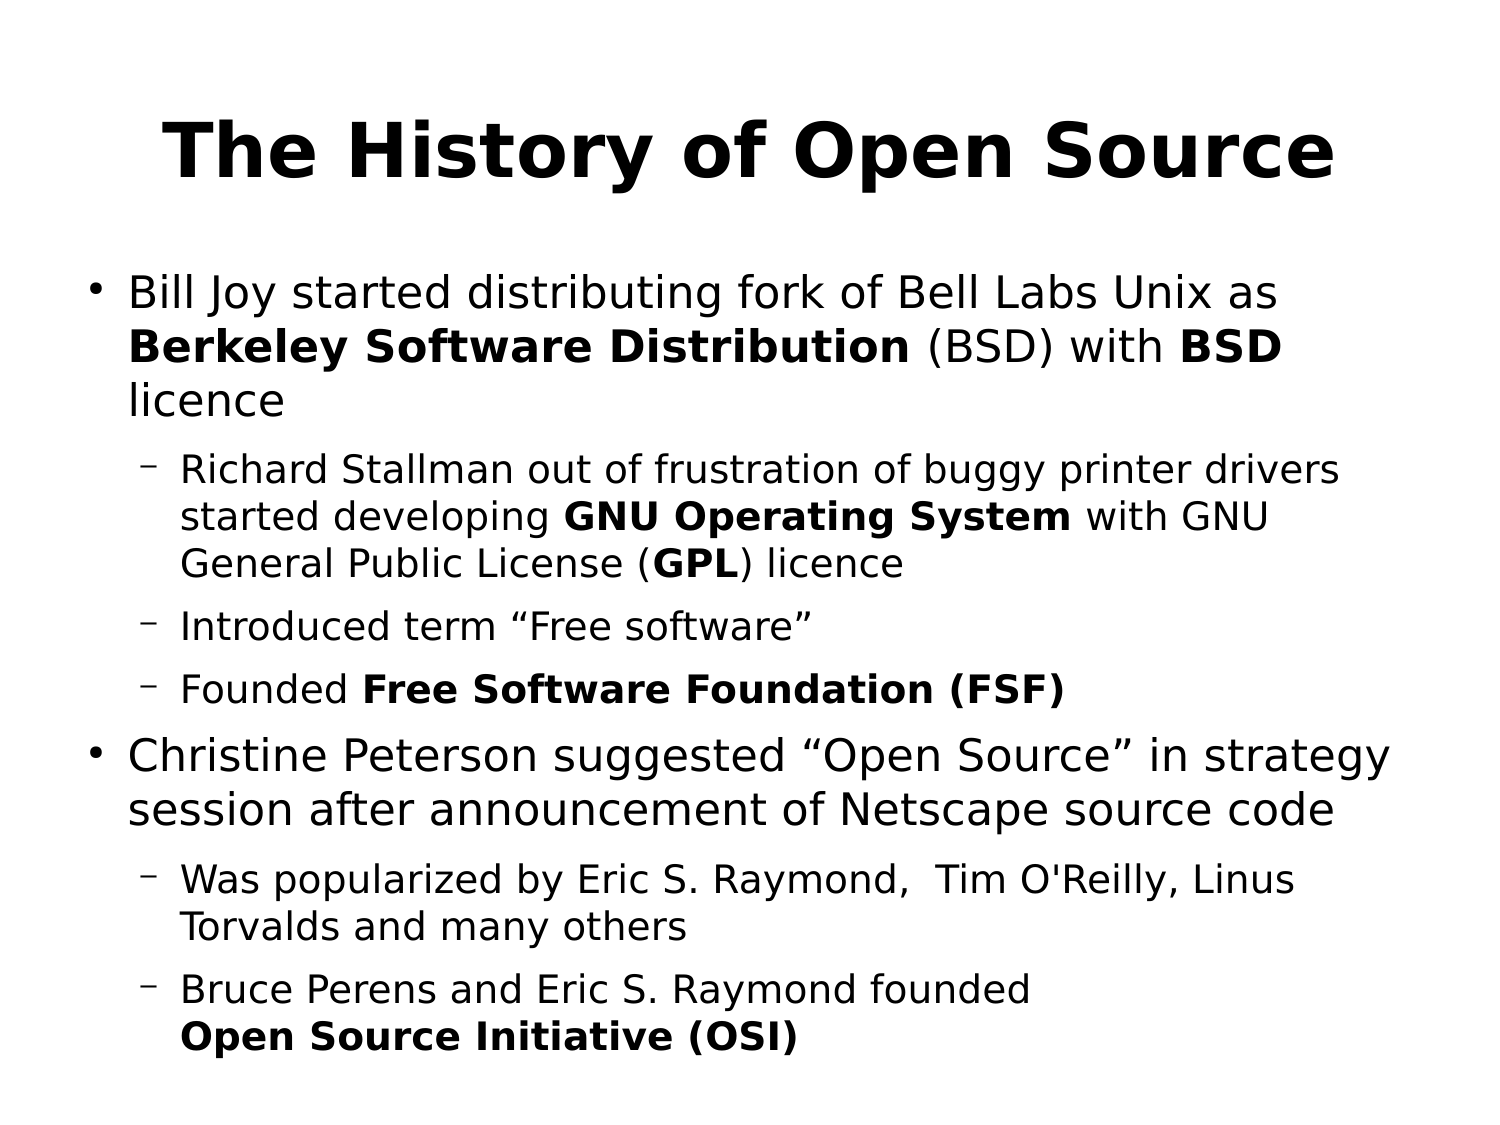

# The History of Open Source
Bill Joy started distributing fork of Bell Labs Unix as Berkeley Software Distribution (BSD) with BSD licence
Richard Stallman out of frustration of buggy printer drivers started developing GNU Operating System with GNU General Public License (GPL) licence
Introduced term “Free software”
Founded Free Software Foundation (FSF)
Christine Peterson suggested “Open Source” in strategy session after announcement of Netscape source code
Was popularized by Eric S. Raymond, Tim O'Reilly, Linus Torvalds and many others
Bruce Perens and Eric S. Raymond founded
Open Source Initiative (OSI)